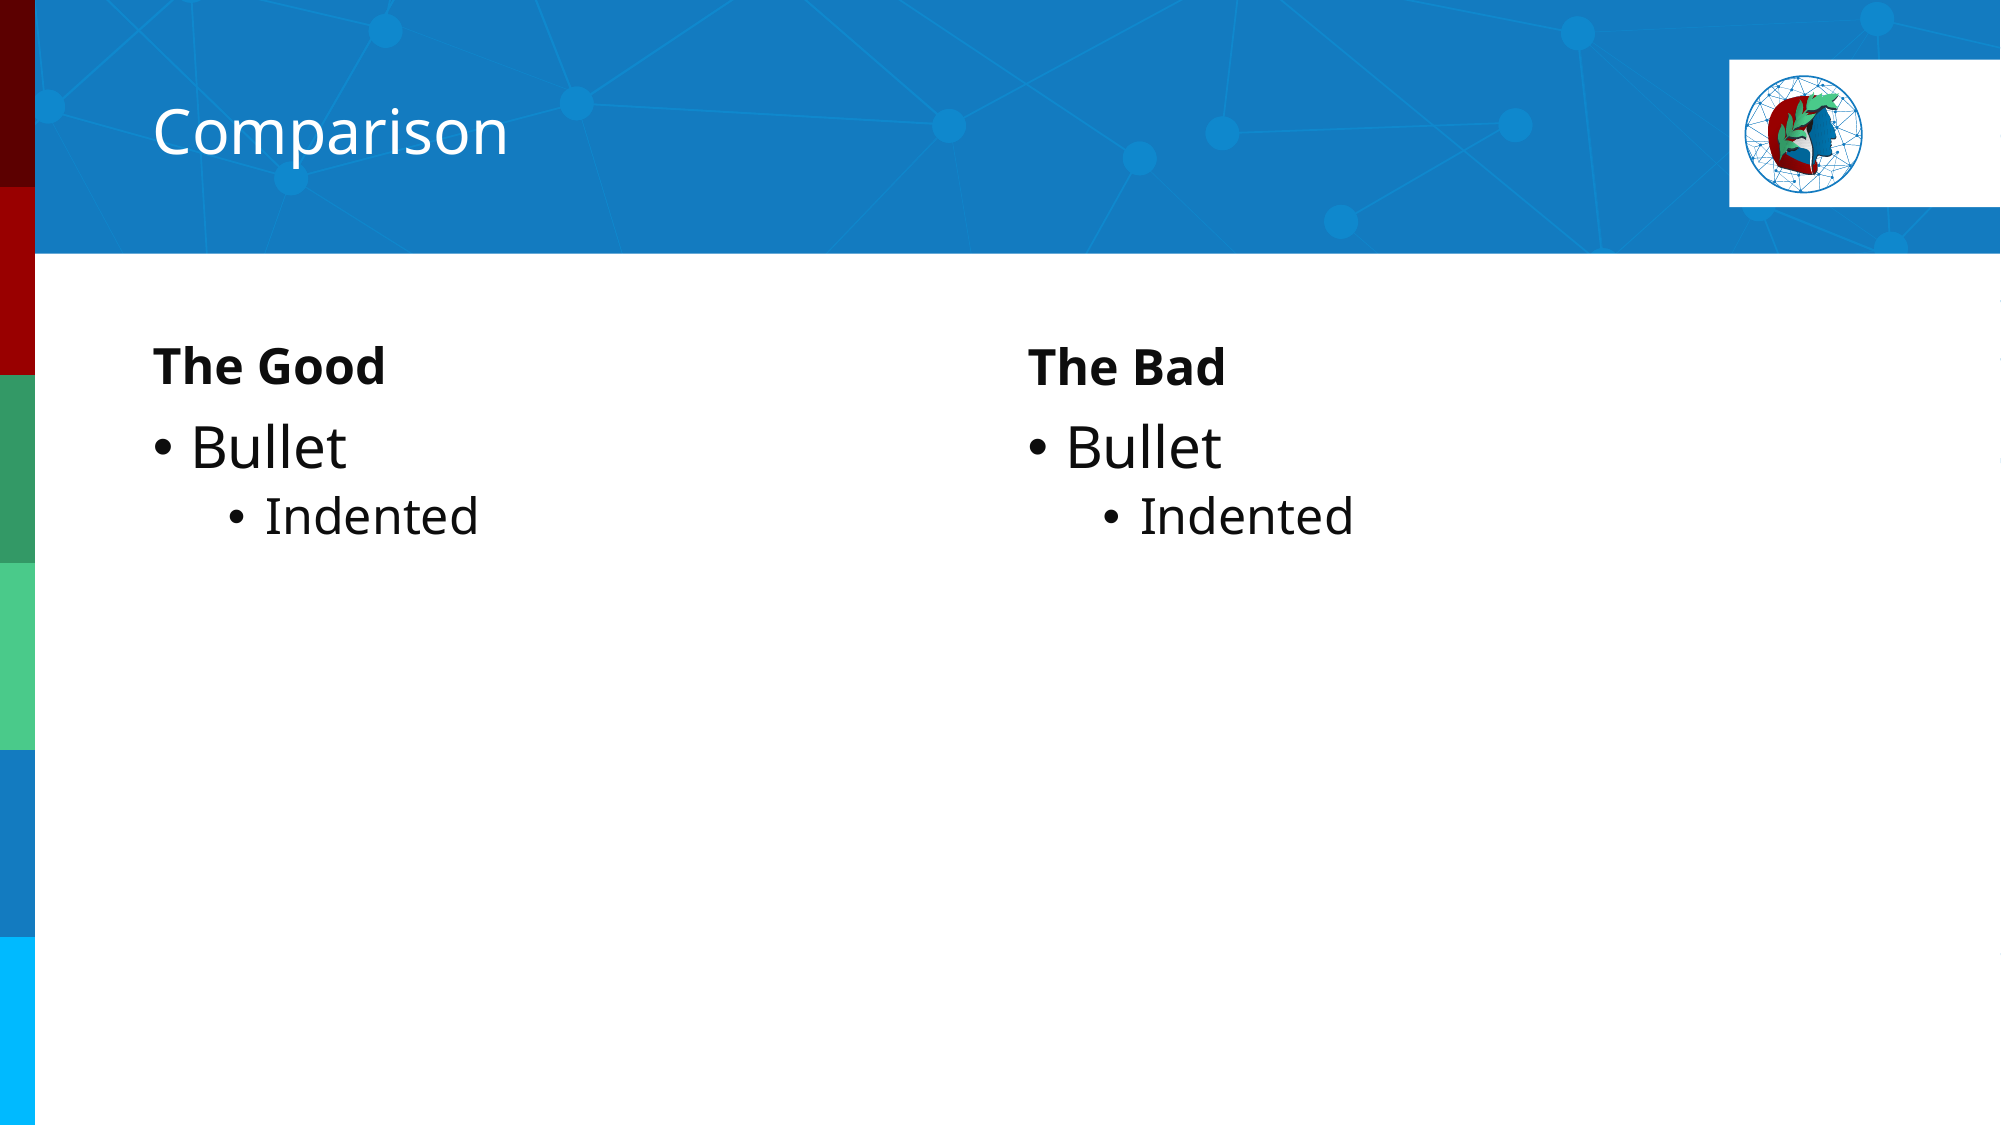

# Comparison
The Good
The Bad
Bullet
Indented
Bullet
Indented